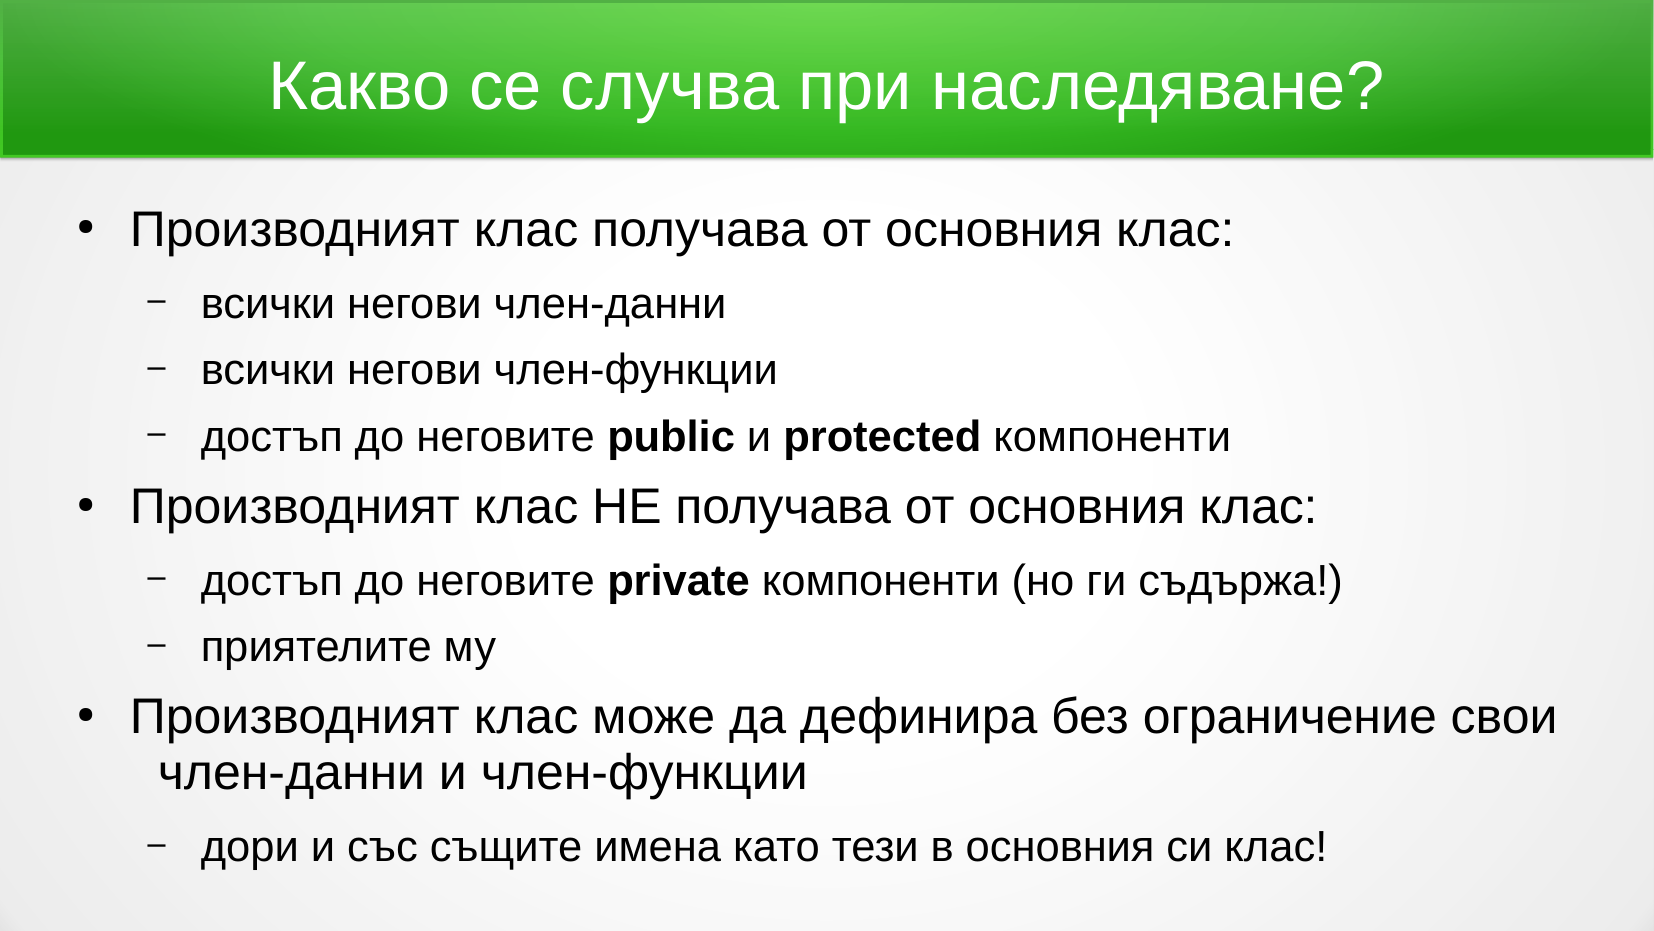

# Какво се случва при наследяване?
Производният клас получава от основния клас:
всички негови член-данни
всички негови член-функции
достъп до неговите public и protected компоненти
Производният клас НЕ получава от основния клас:
достъп до неговите private компоненти (но ги съдържа!)
приятелите му
Производният клас може да дефинира без ограничение свои
 член-данни и член-функции
дори и със същите имена като тези в основния си клас!